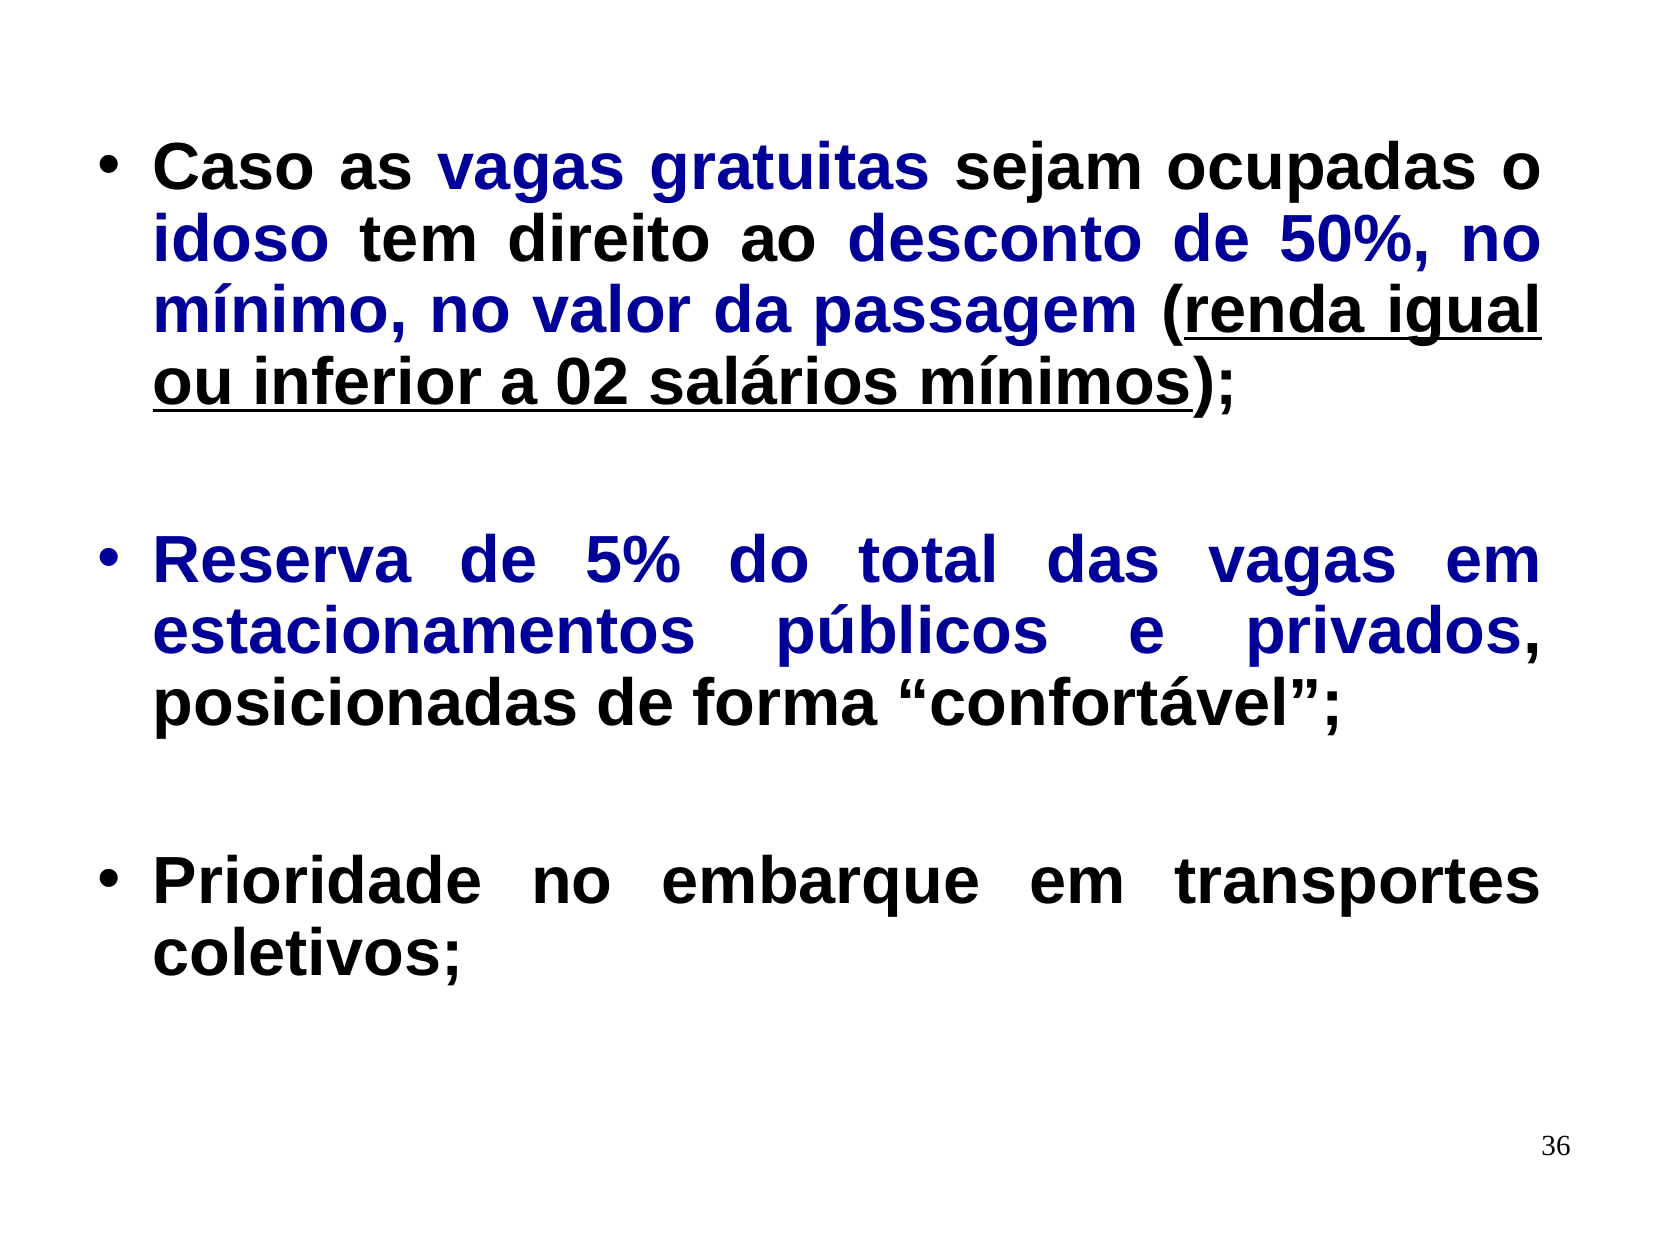

Caso as vagas gratuitas sejam ocupadas o idoso tem direito ao desconto de 50%, no mínimo, no valor da passagem (renda igual ou inferior a 02 salários mínimos);
Reserva de 5% do total das vagas em estacionamentos públicos e privados, posicionadas de forma “confortável”;
Prioridade no embarque em transportes coletivos;
36